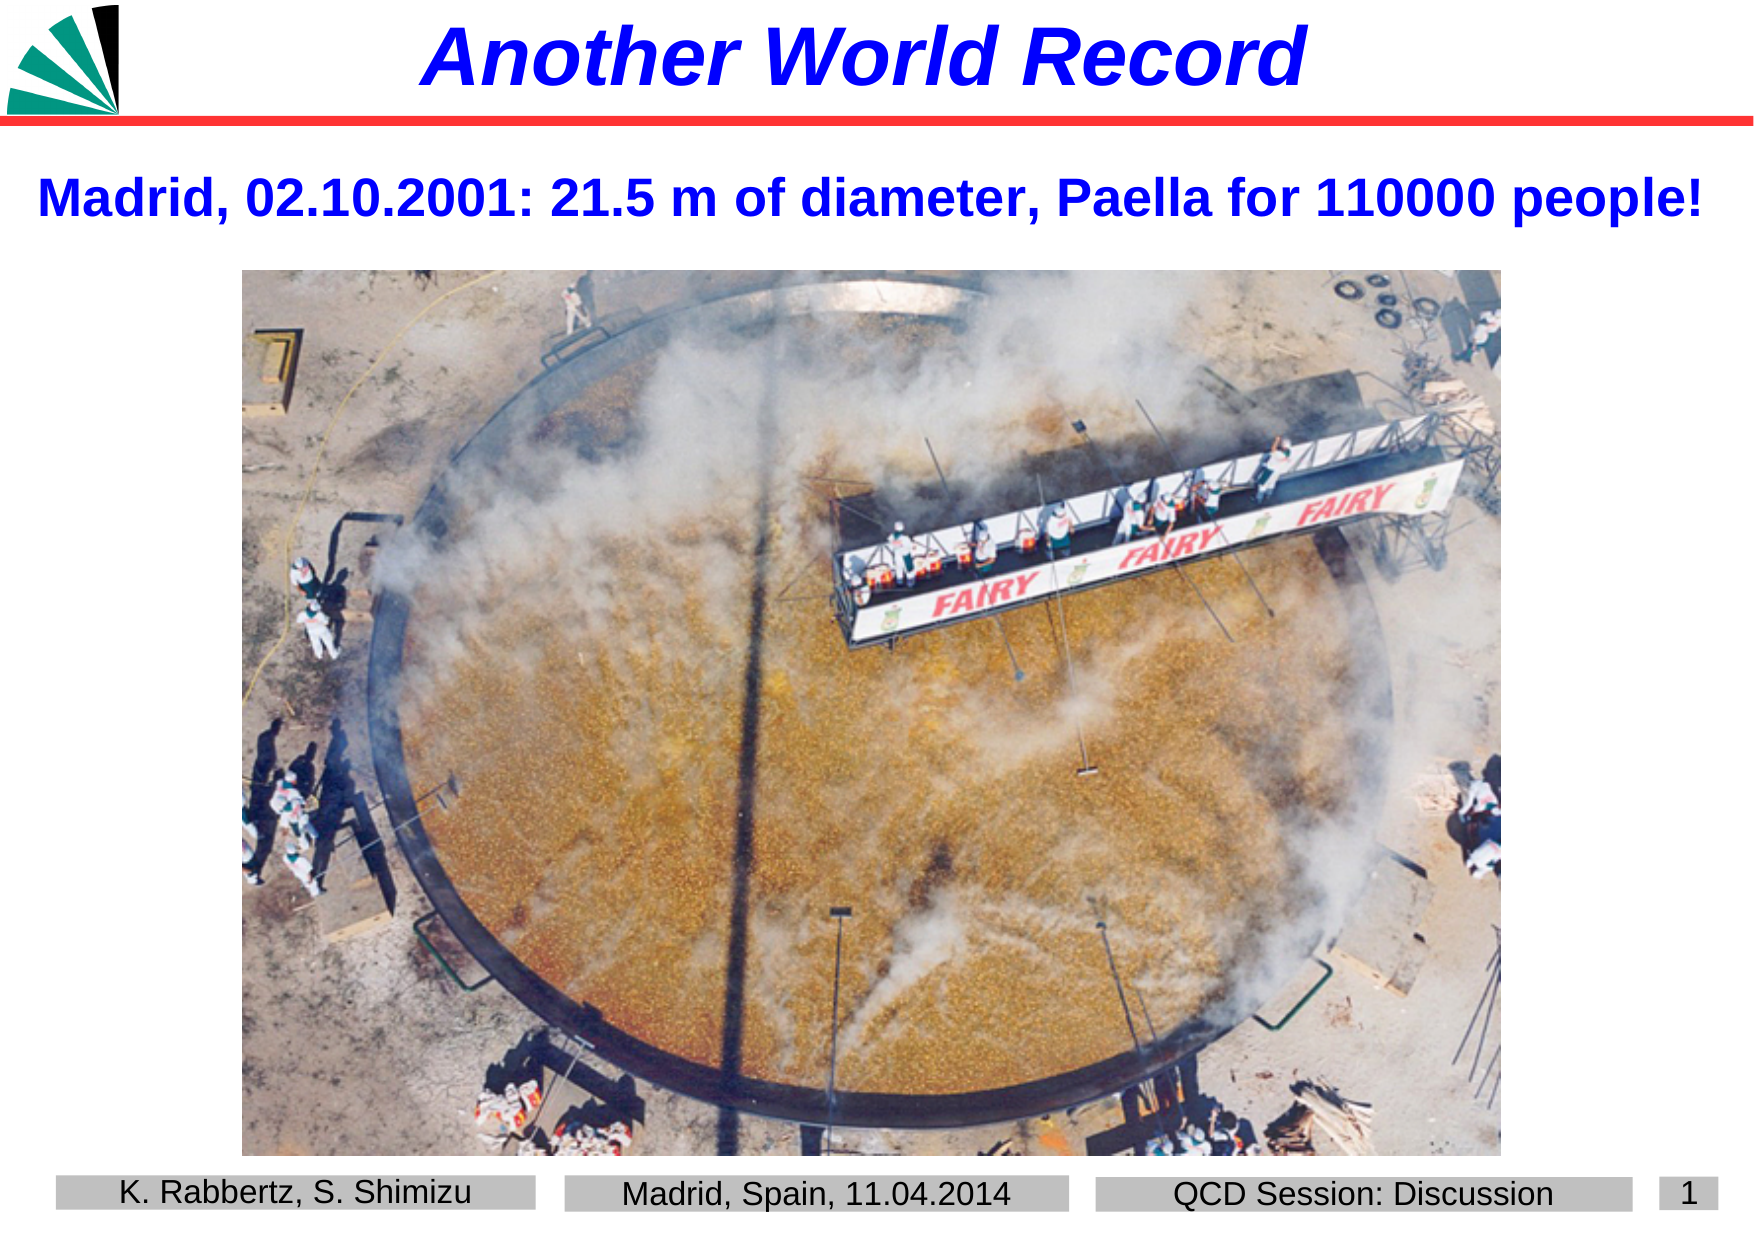

# Another World Record
Madrid, 02.10.2001: 21.5 m of diameter, Paella for 110000 people!